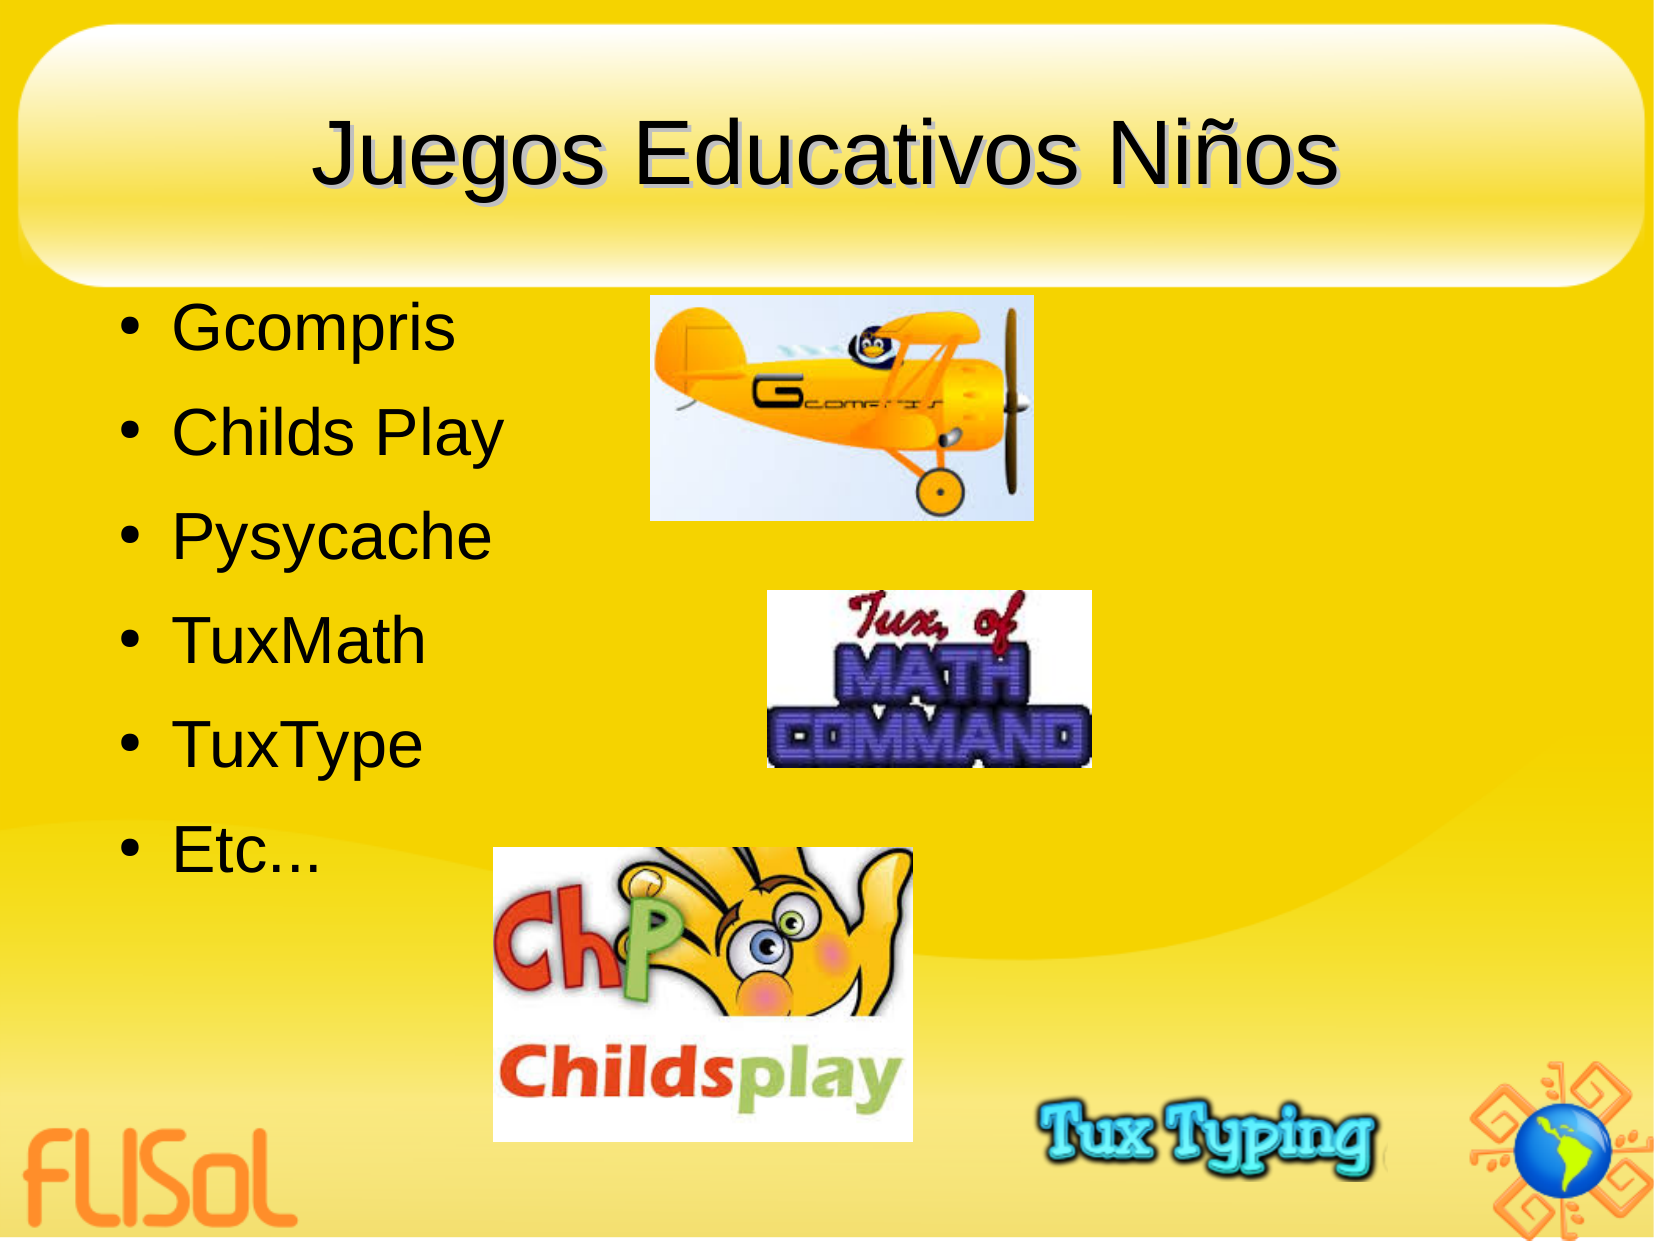

# Juegos Educativos Niños
Gcompris
Childs Play
Pysycache
TuxMath
TuxType
Etc...